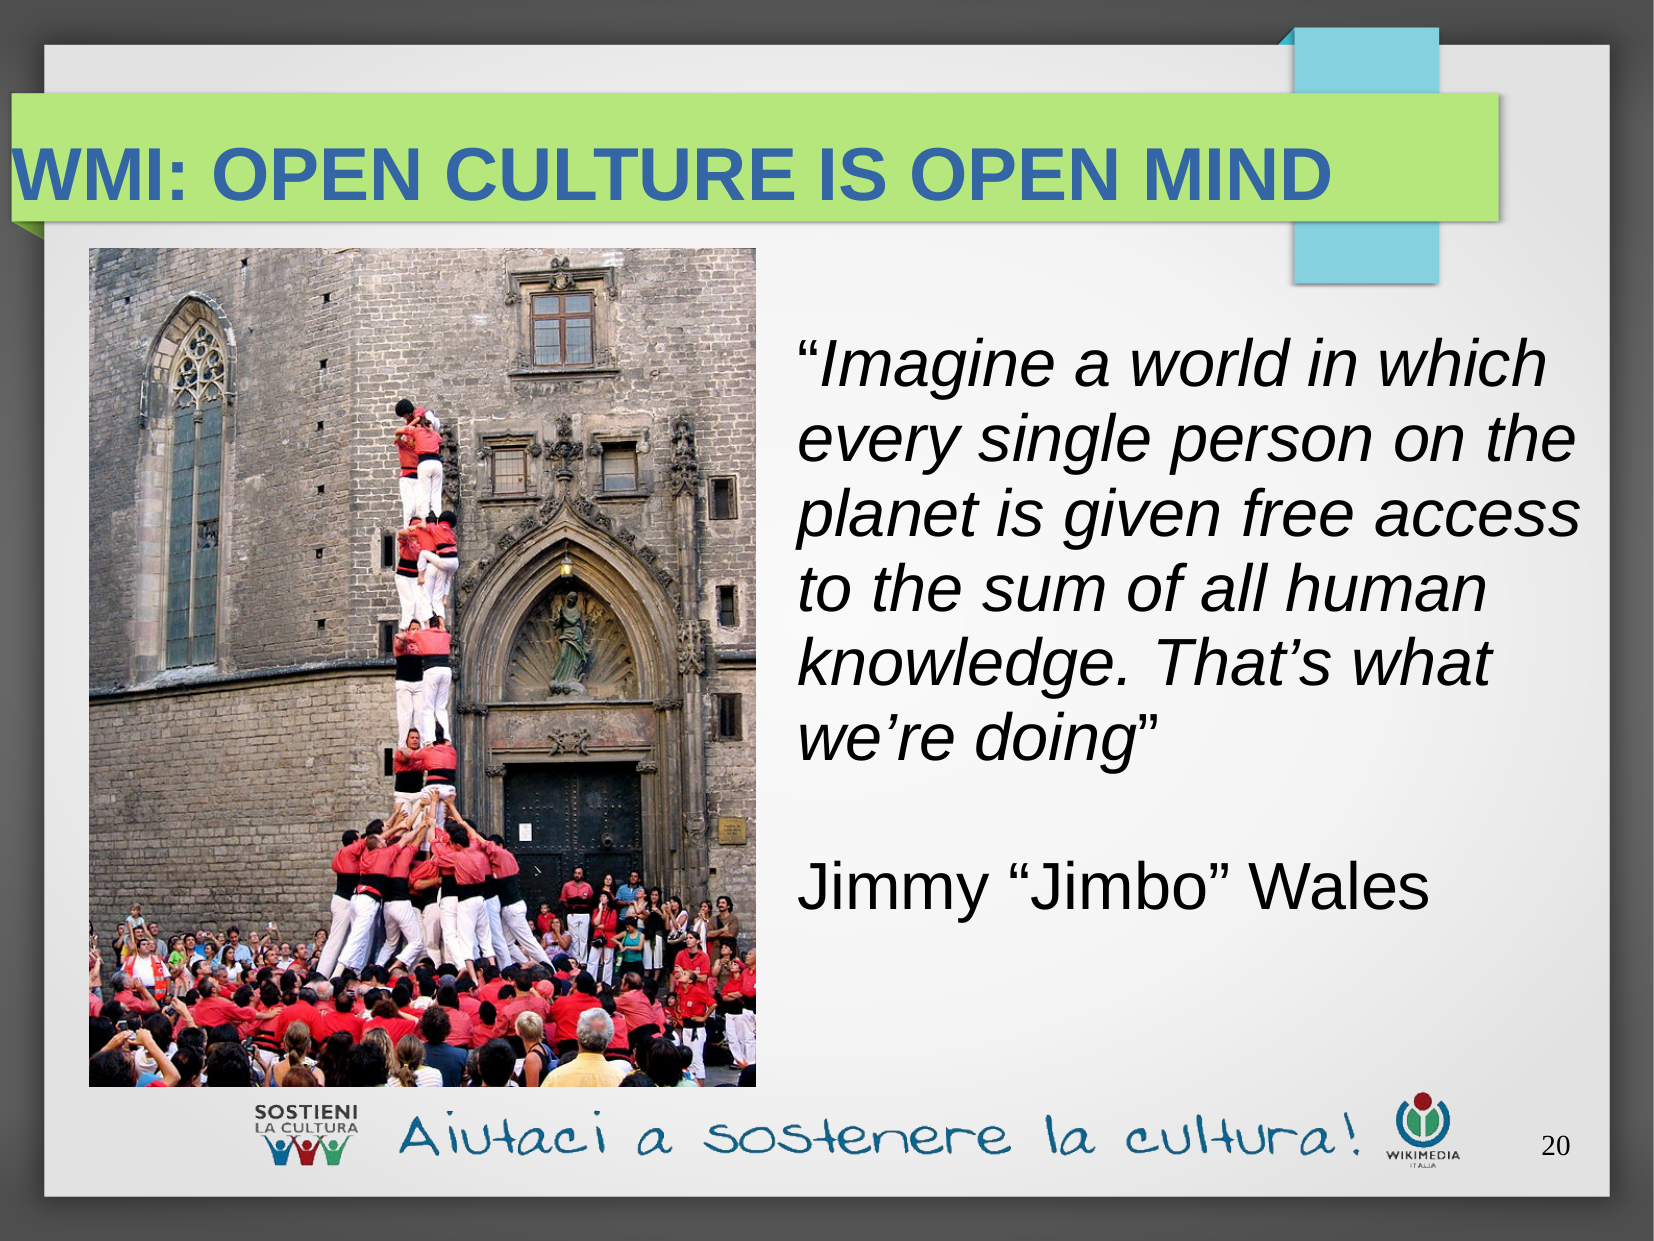

# WMI: OPEN CULTURE IS OPEN MIND
“Imagine a world in which every single person on the planet is given free access to the sum of all human knowledge. That’s what we’re doing”
Jimmy “Jimbo” Wales
20